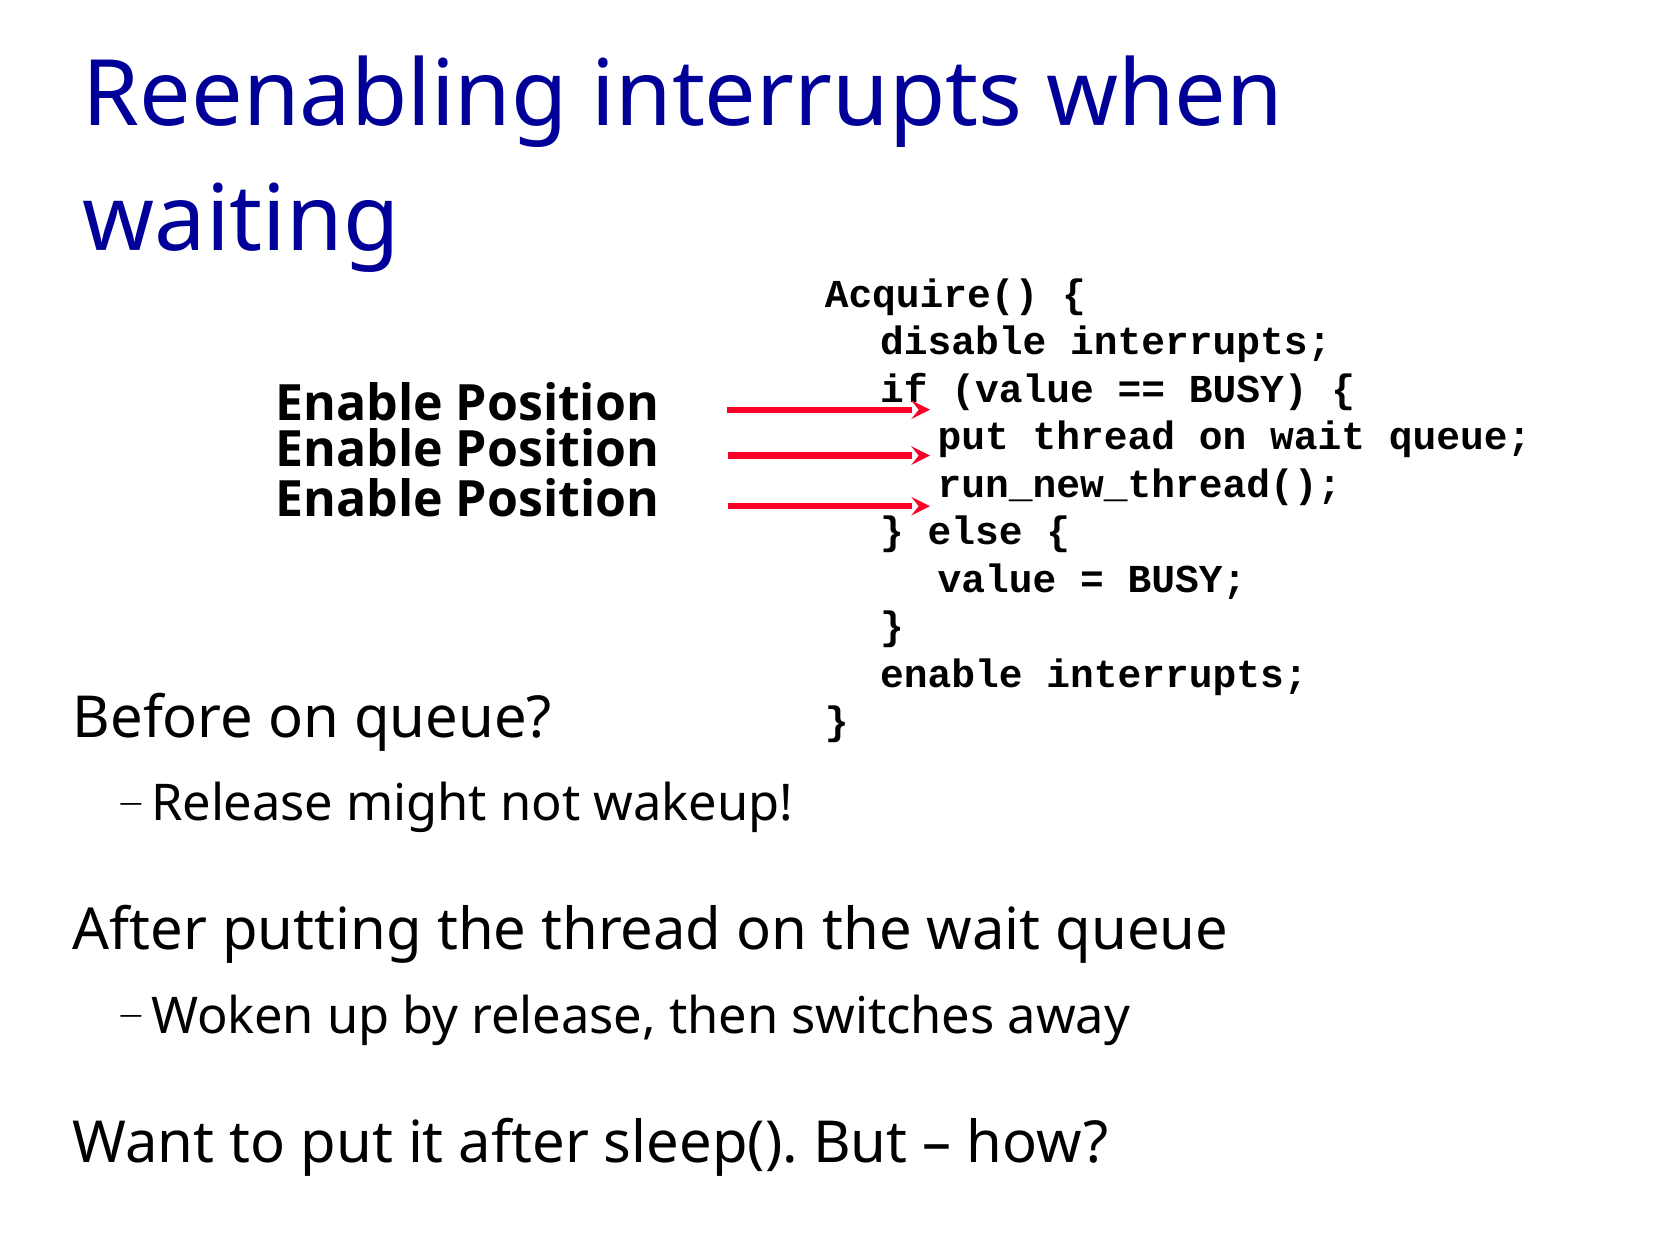

# Reenabling interrupts when waiting
Acquire() {
	disable interrupts;
	if (value == BUSY) {
		put thread on wait queue;
		run_new_thread();
	} else {
		value = BUSY;
	}
	enable interrupts;
}
Enable Position
Enable Position
Enable Position
Before on queue?
Release might not wakeup!
After putting the thread on the wait queue
Woken up by release, then switches away
Want to put it after sleep(). But – how?